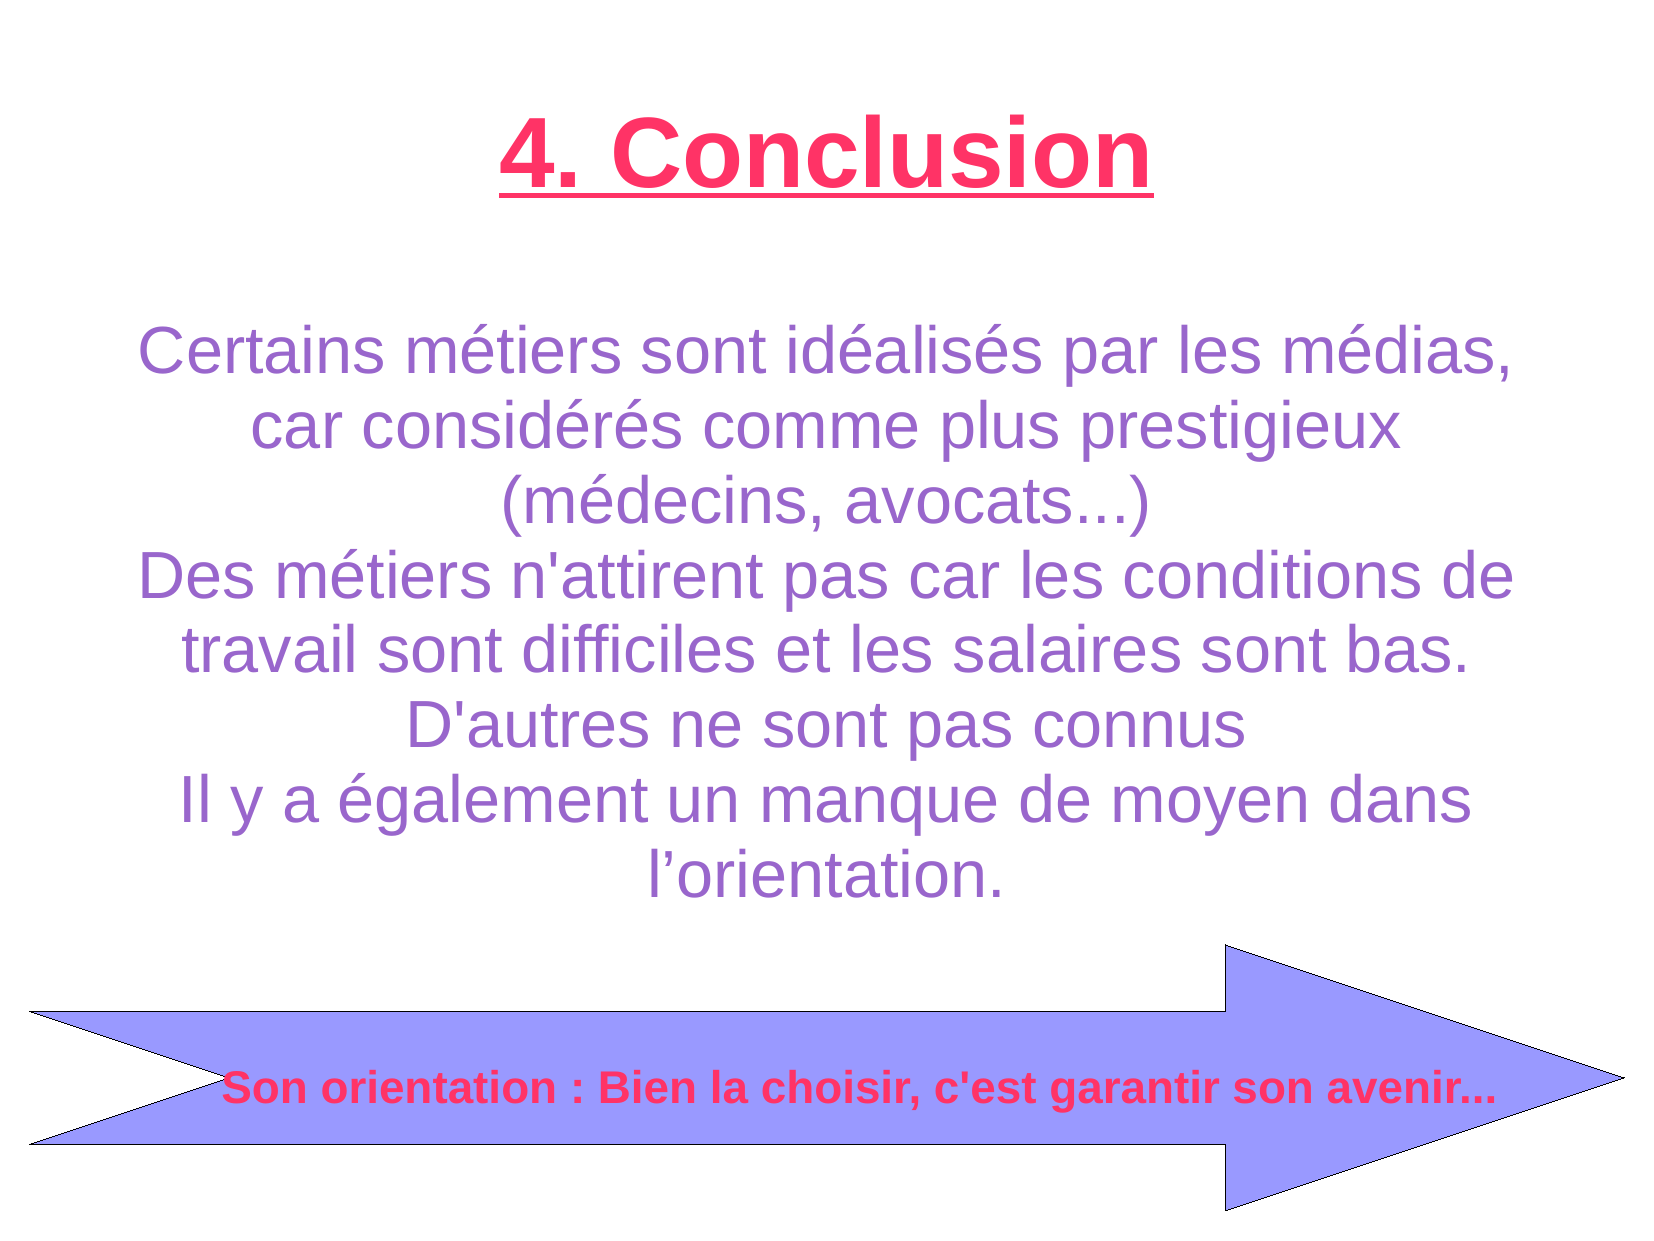

# 4. Conclusion
Certains métiers sont idéalisés par les médias, car considérés comme plus prestigieux (médecins, avocats...)
Des métiers n'attirent pas car les conditions de travail sont difficiles et les salaires sont bas.
D'autres ne sont pas connus
Il y a également un manque de moyen dans l’orientation.
Son orientation : Bien la choisir, c'est garantir son avenir...